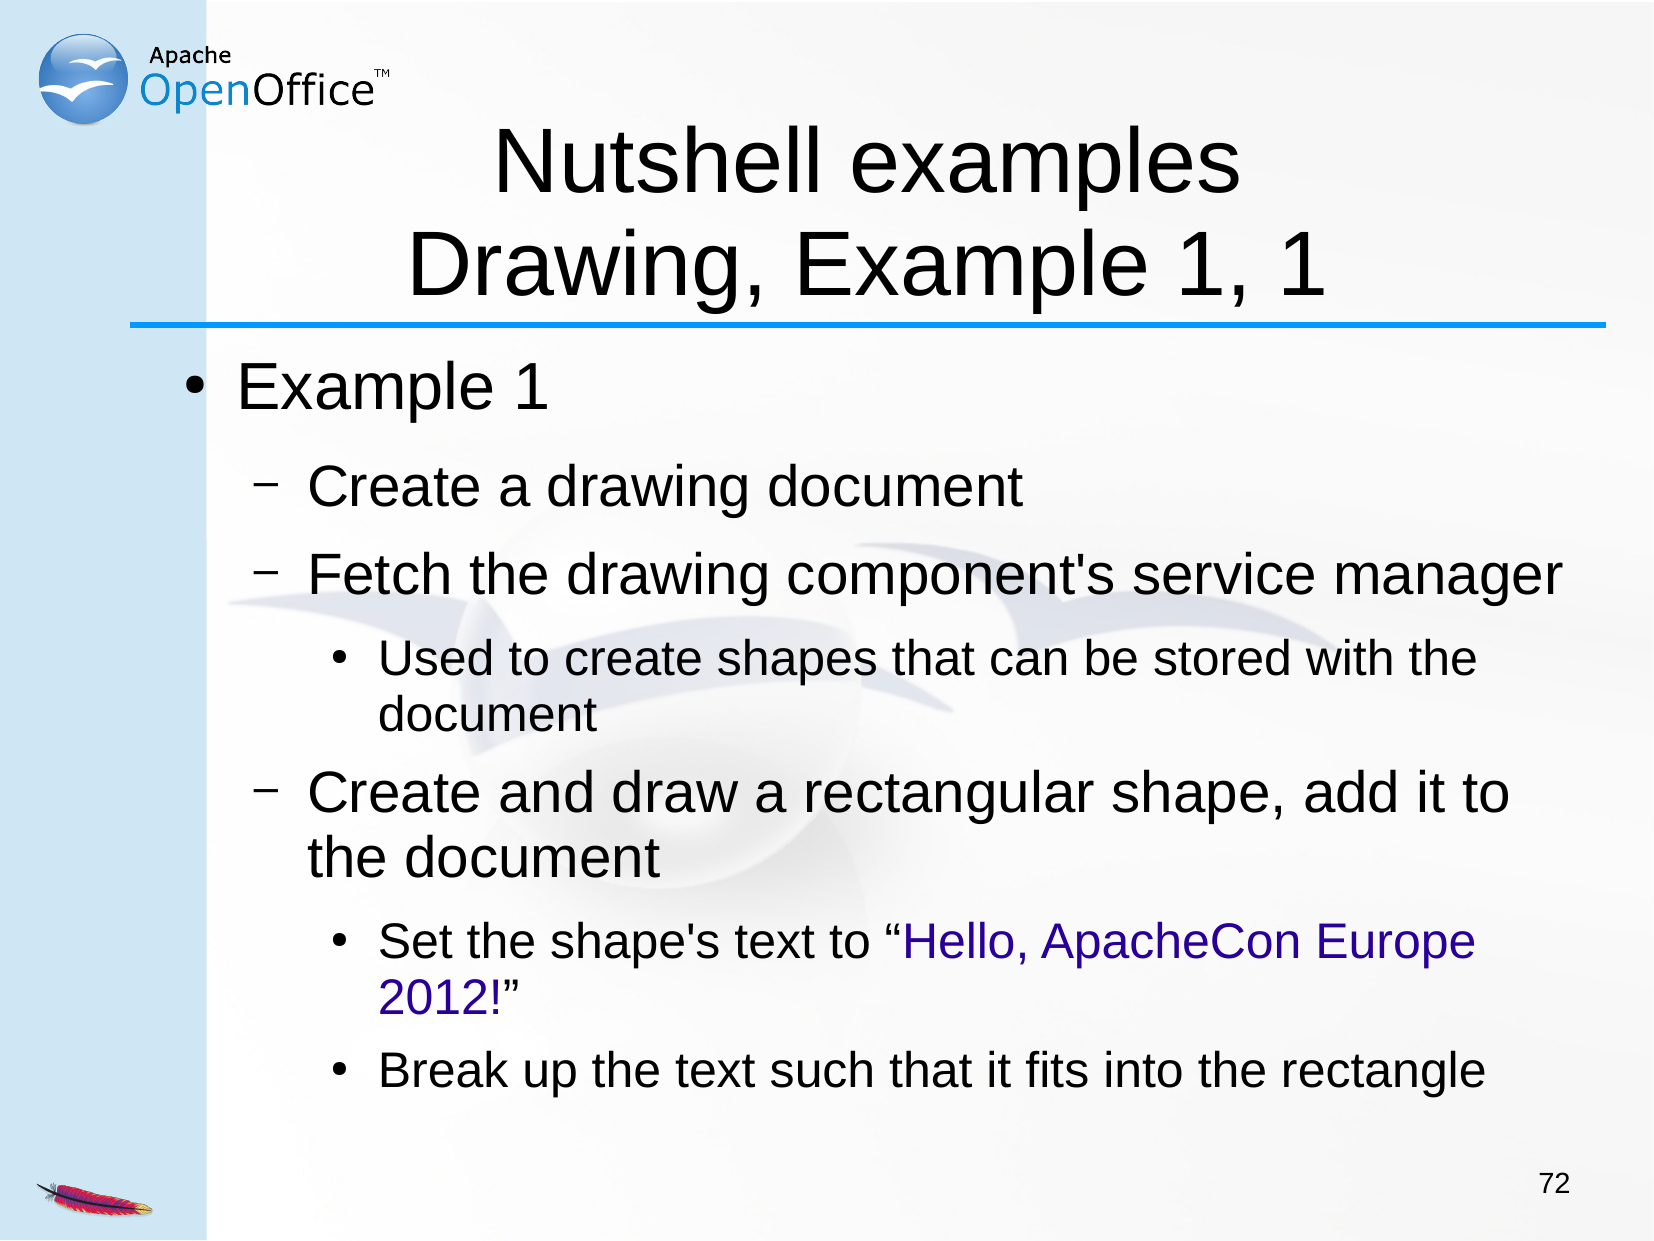

# Nutshell examples Drawing, Example 1, 1
Example 1
Create a drawing document
Fetch the drawing component's service manager
Used to create shapes that can be stored with the document
Create and draw a rectangular shape, add it to the document
Set the shape's text to “Hello, ApacheCon Europe 2012!”
Break up the text such that it fits into the rectangle
72